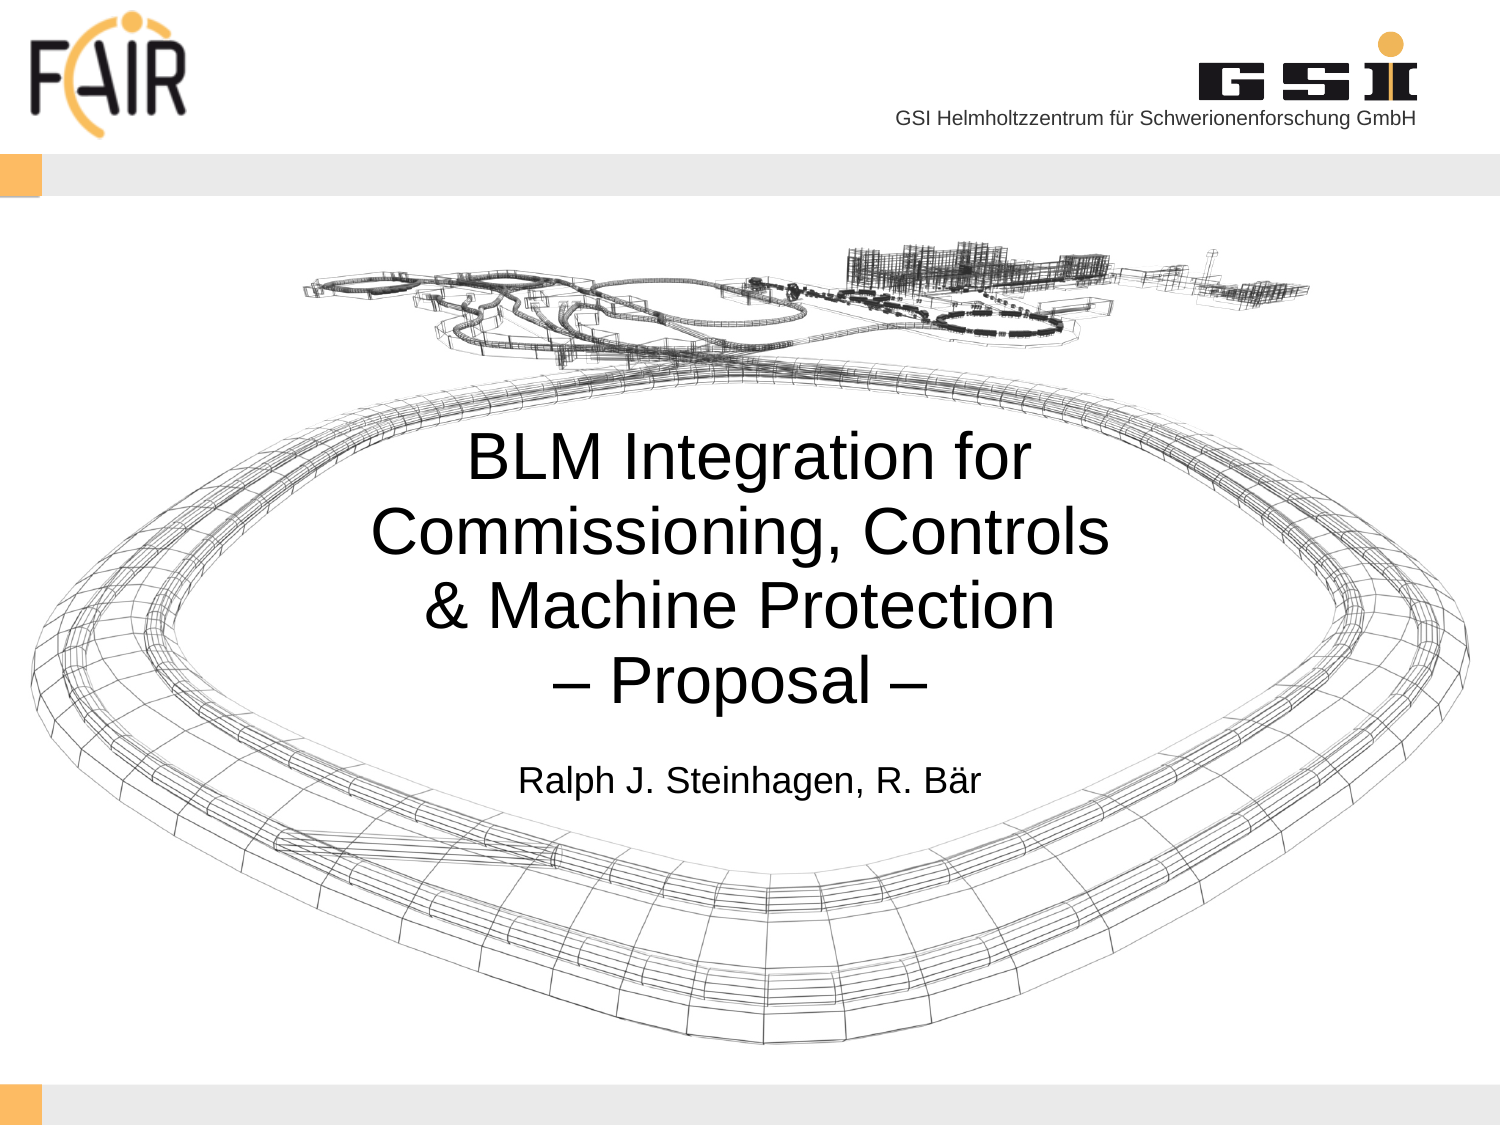

# BLM Integration for
Commissioning, Controls
& Machine Protection
– Proposal –
Ralph J. Steinhagen, R. Bär